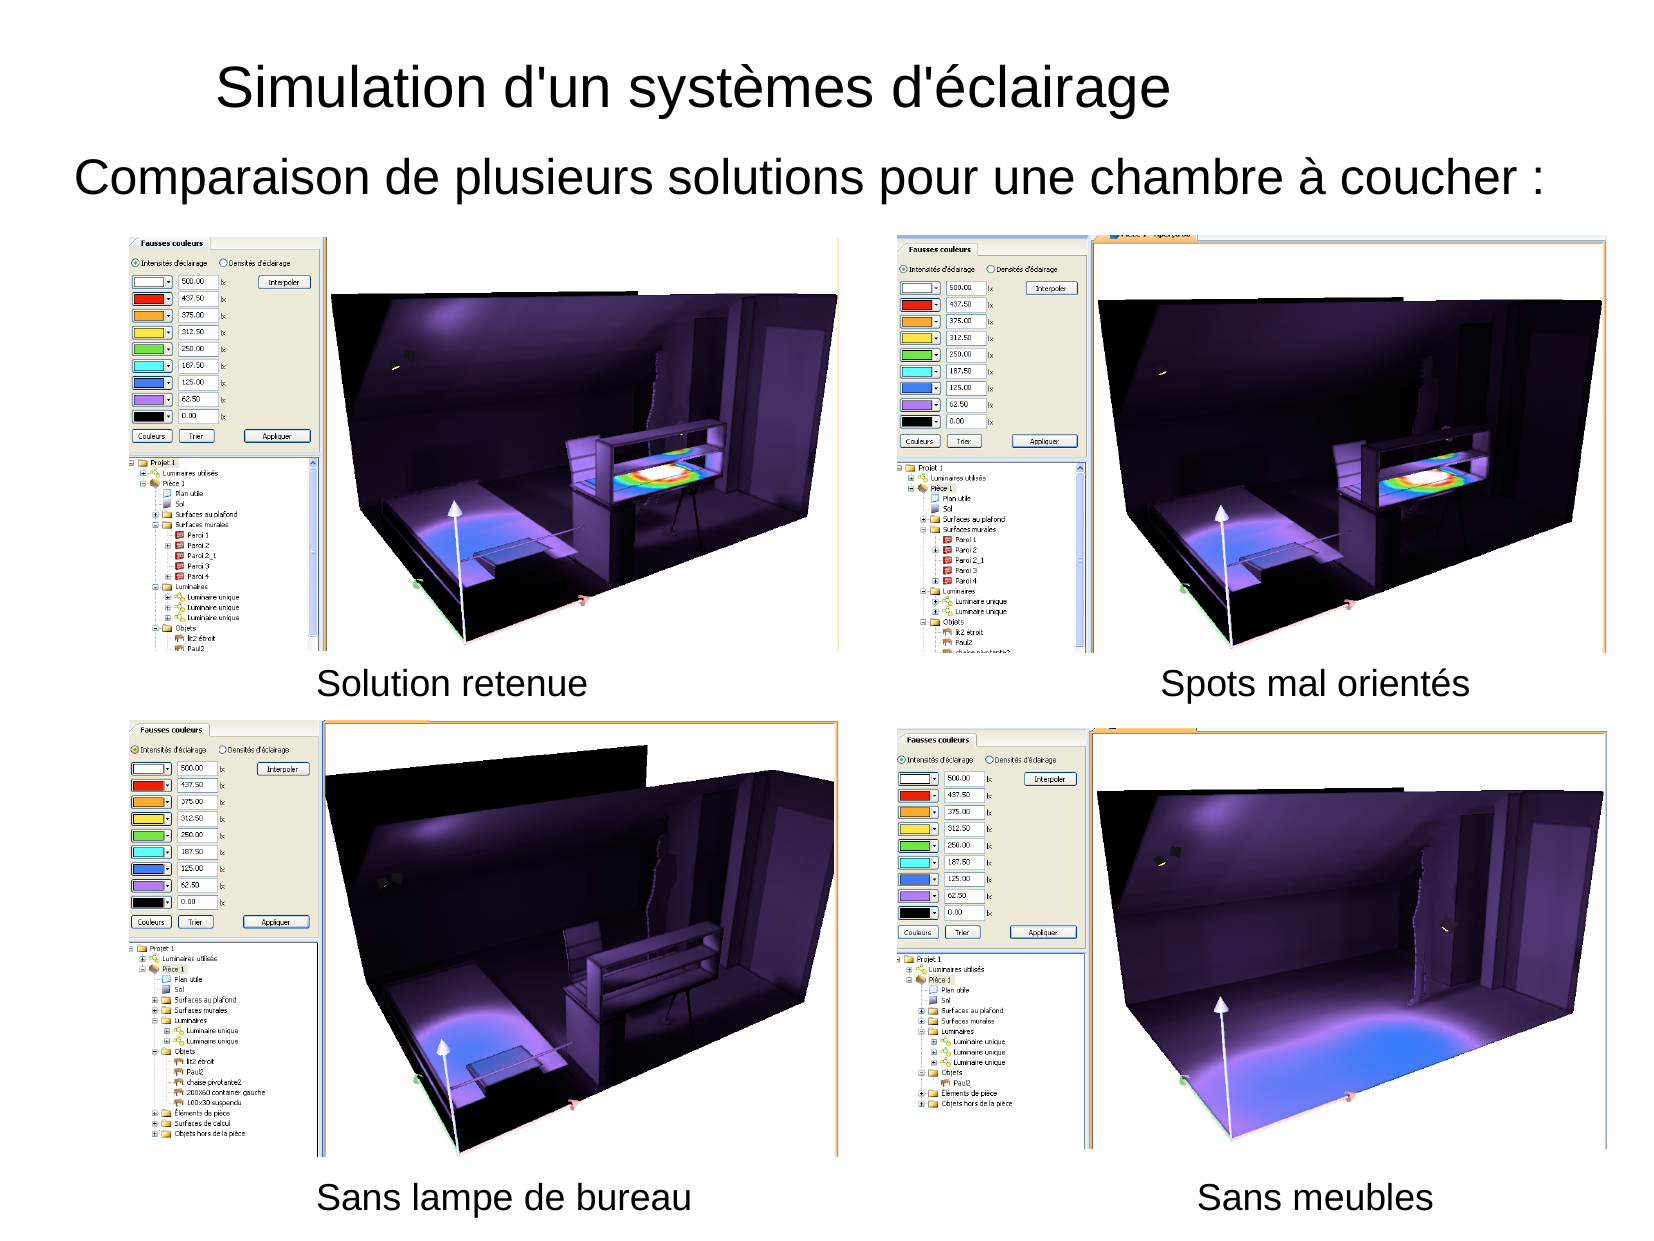

Simulation d'un systèmes d'éclairage
Comparaison de plusieurs solutions pour une chambre à coucher :
Spots mal orientés
Solution retenue
Sans lampe de bureau
Sans meubles